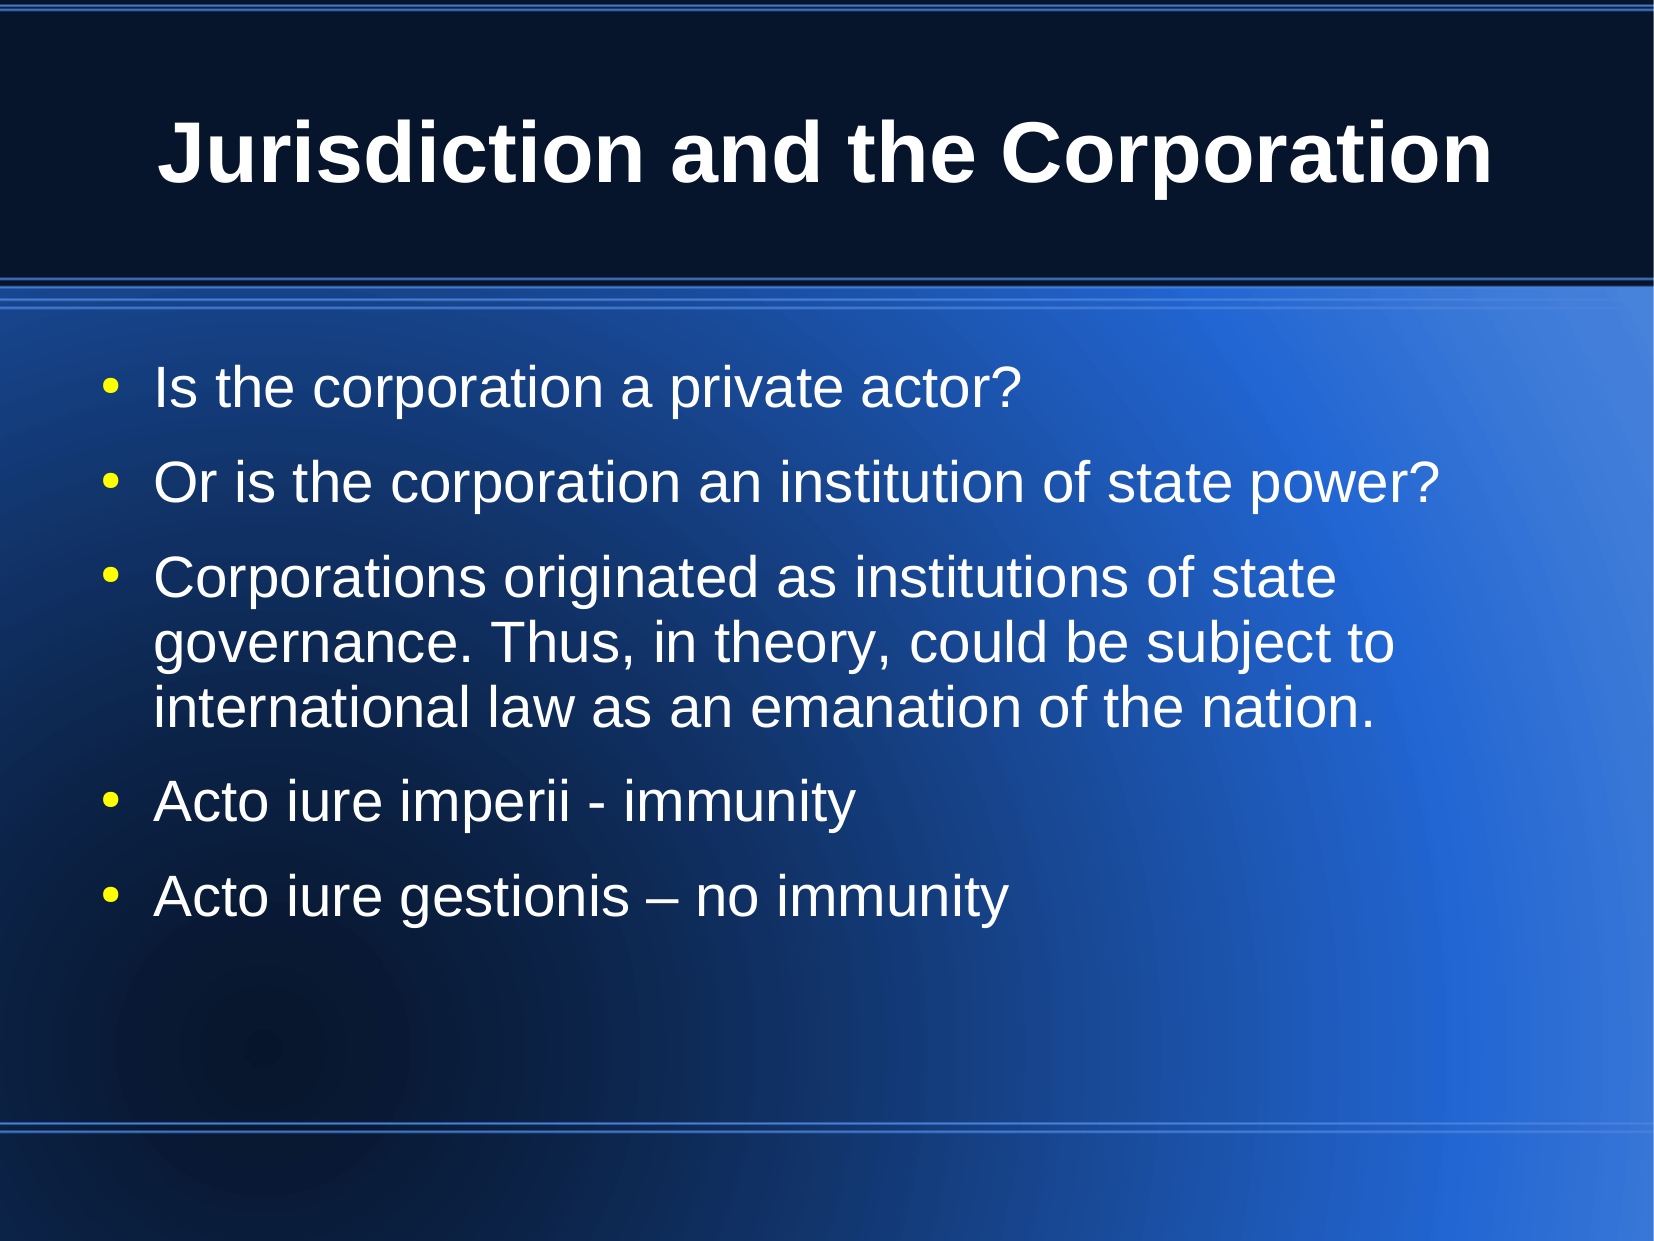

# Jurisdiction and the Corporation
Is the corporation a private actor?
Or is the corporation an institution of state power?
Corporations originated as institutions of state governance. Thus, in theory, could be subject to international law as an emanation of the nation.
Acto iure imperii - immunity
Acto iure gestionis – no immunity